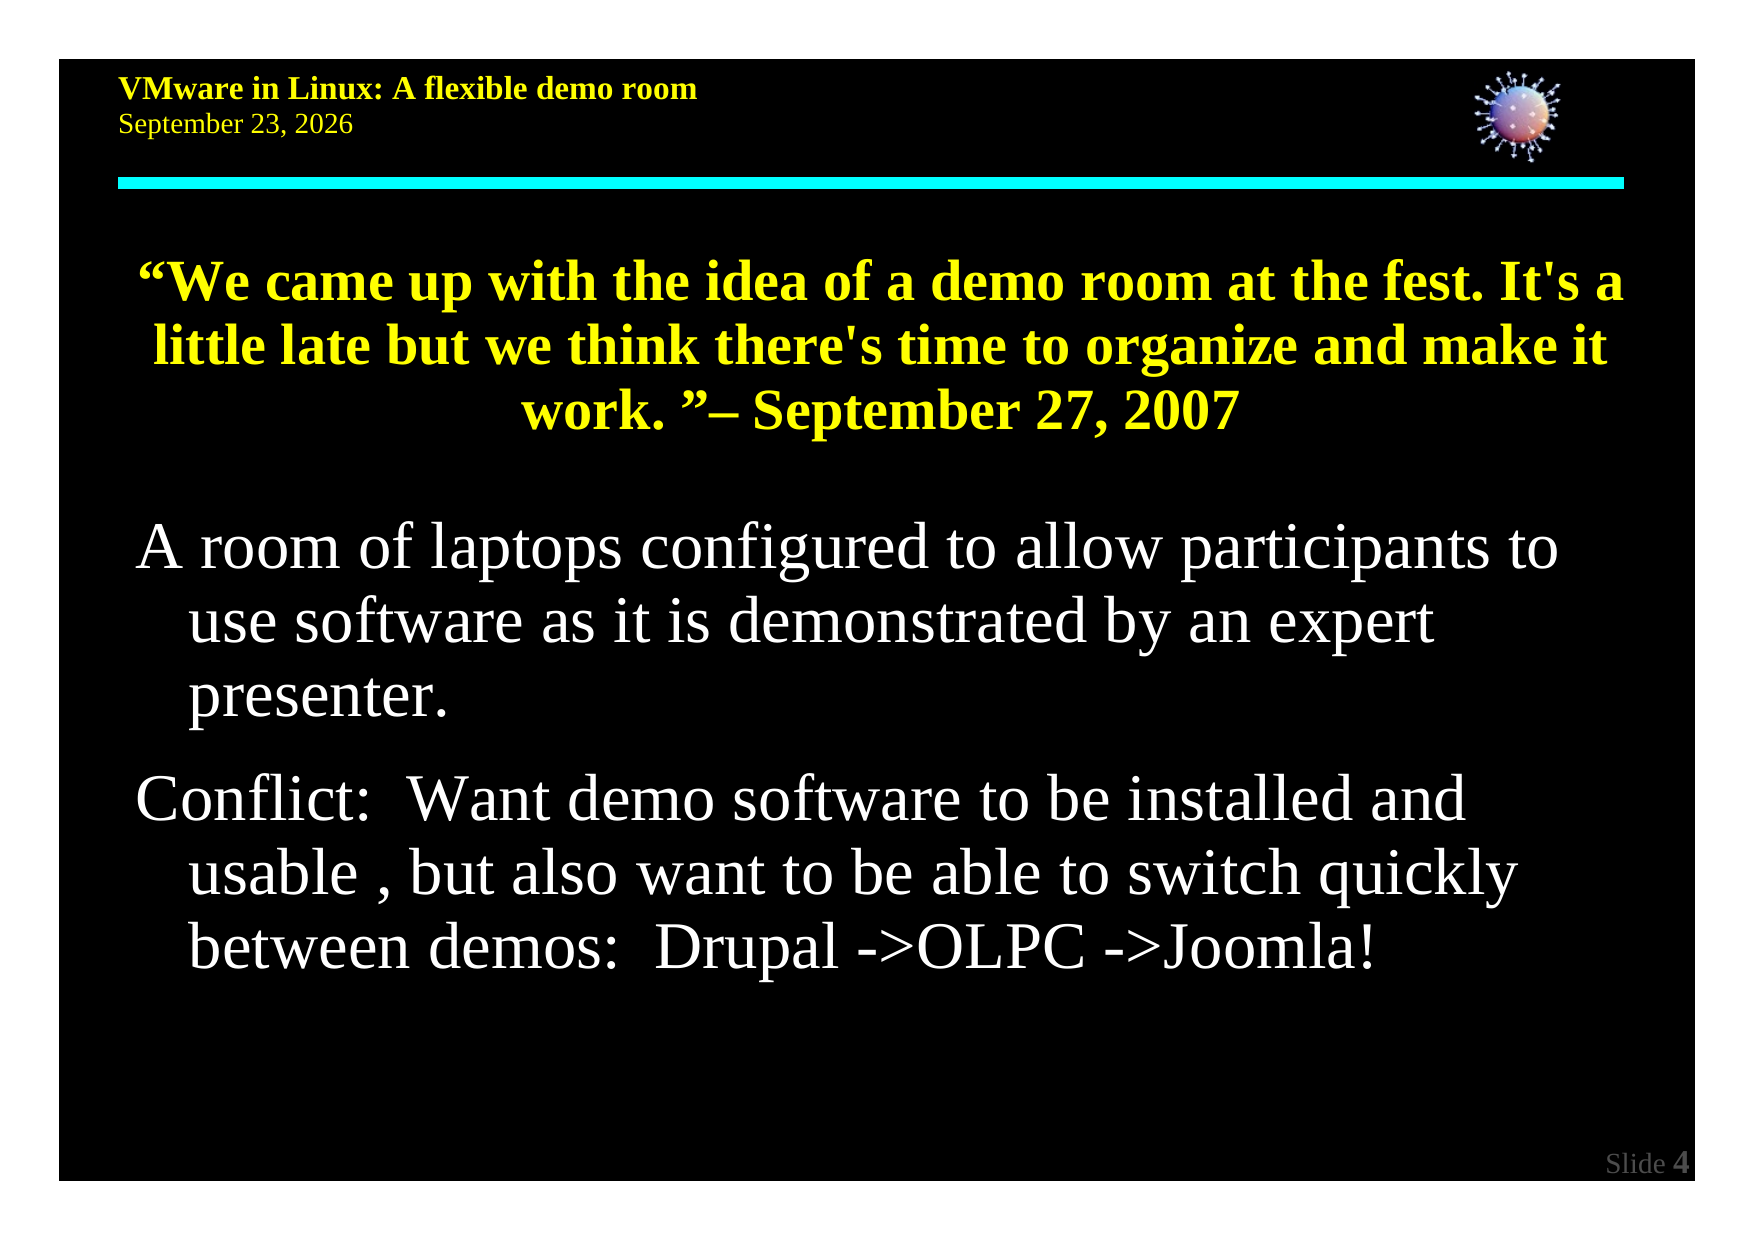

# “We came up with the idea of a demo room at the fest. It's a little late but we think there's time to organize and make it work. ”– September 27, 2007
A room of laptops configured to allow participants to use software as it is demonstrated by an expert presenter.
Conflict: Want demo software to be installed and usable , but also want to be able to switch quickly between demos: Drupal ->OLPC ->Joomla!